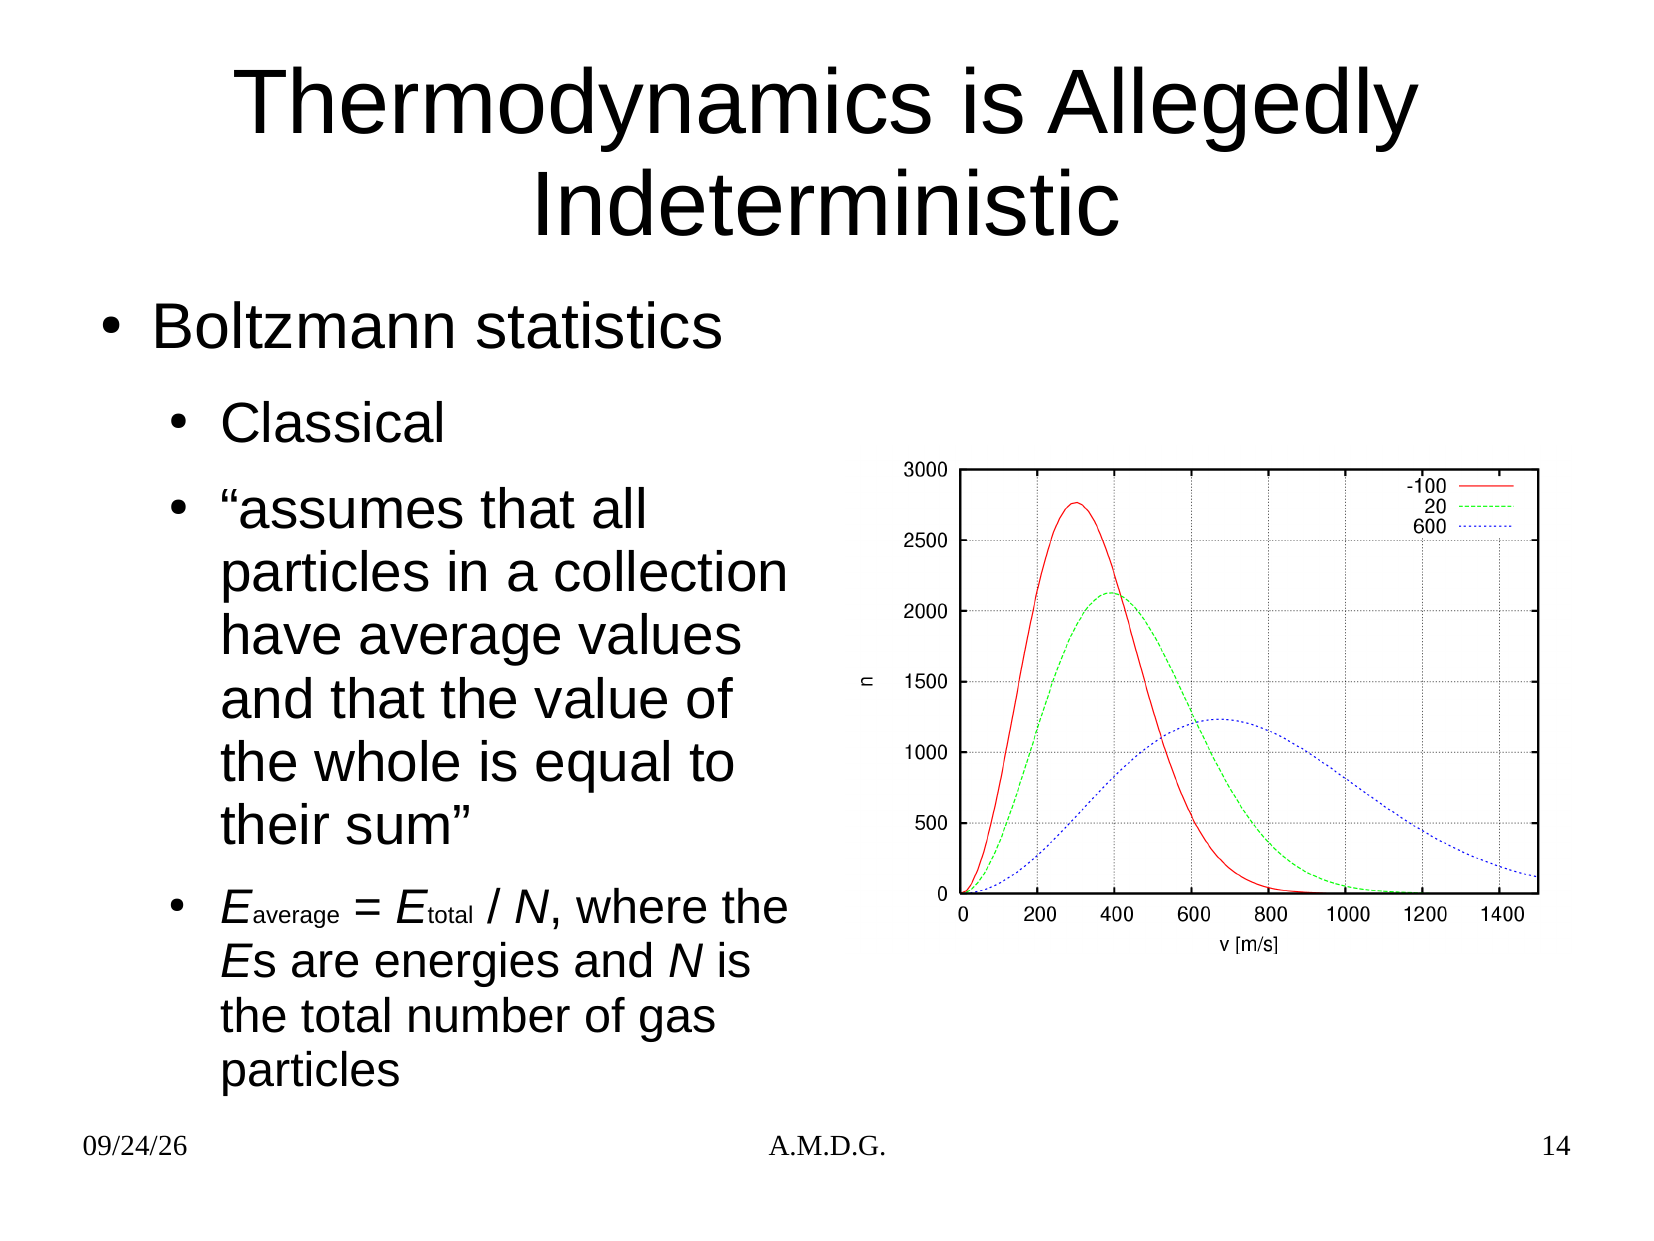

Thermodynamics is Allegedly Indeterministic
# Boltzmann statistics
Classical
“assumes that all particles in a collection have average values and that the value of the whole is equal to their sum”
Eaverage = Etotal / N, where the Es are energies and N is the total number of gas particles
A.M.D.G.
14